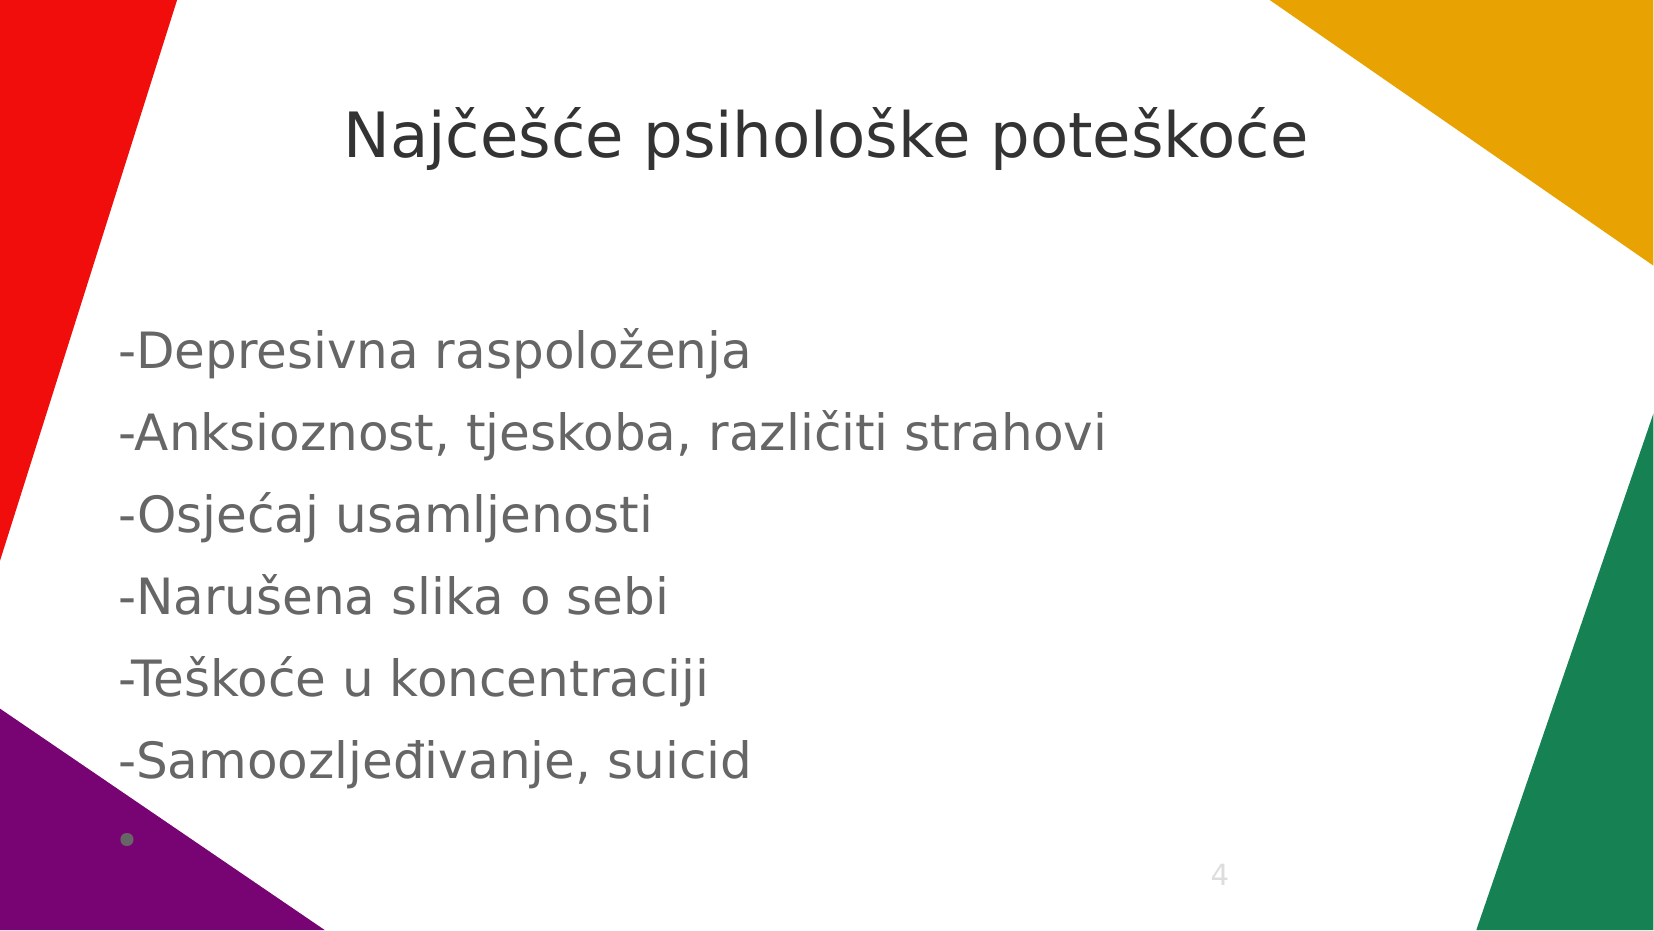

# Najčešće psihološke poteškoće
-Depresivna raspoloženja
-Anksioznost, tjeskoba, različiti strahovi
-Osjećaj usamljenosti
-Narušena slika o sebi
-Teškoće u koncentraciji
-Samoozljeđivanje, suicid